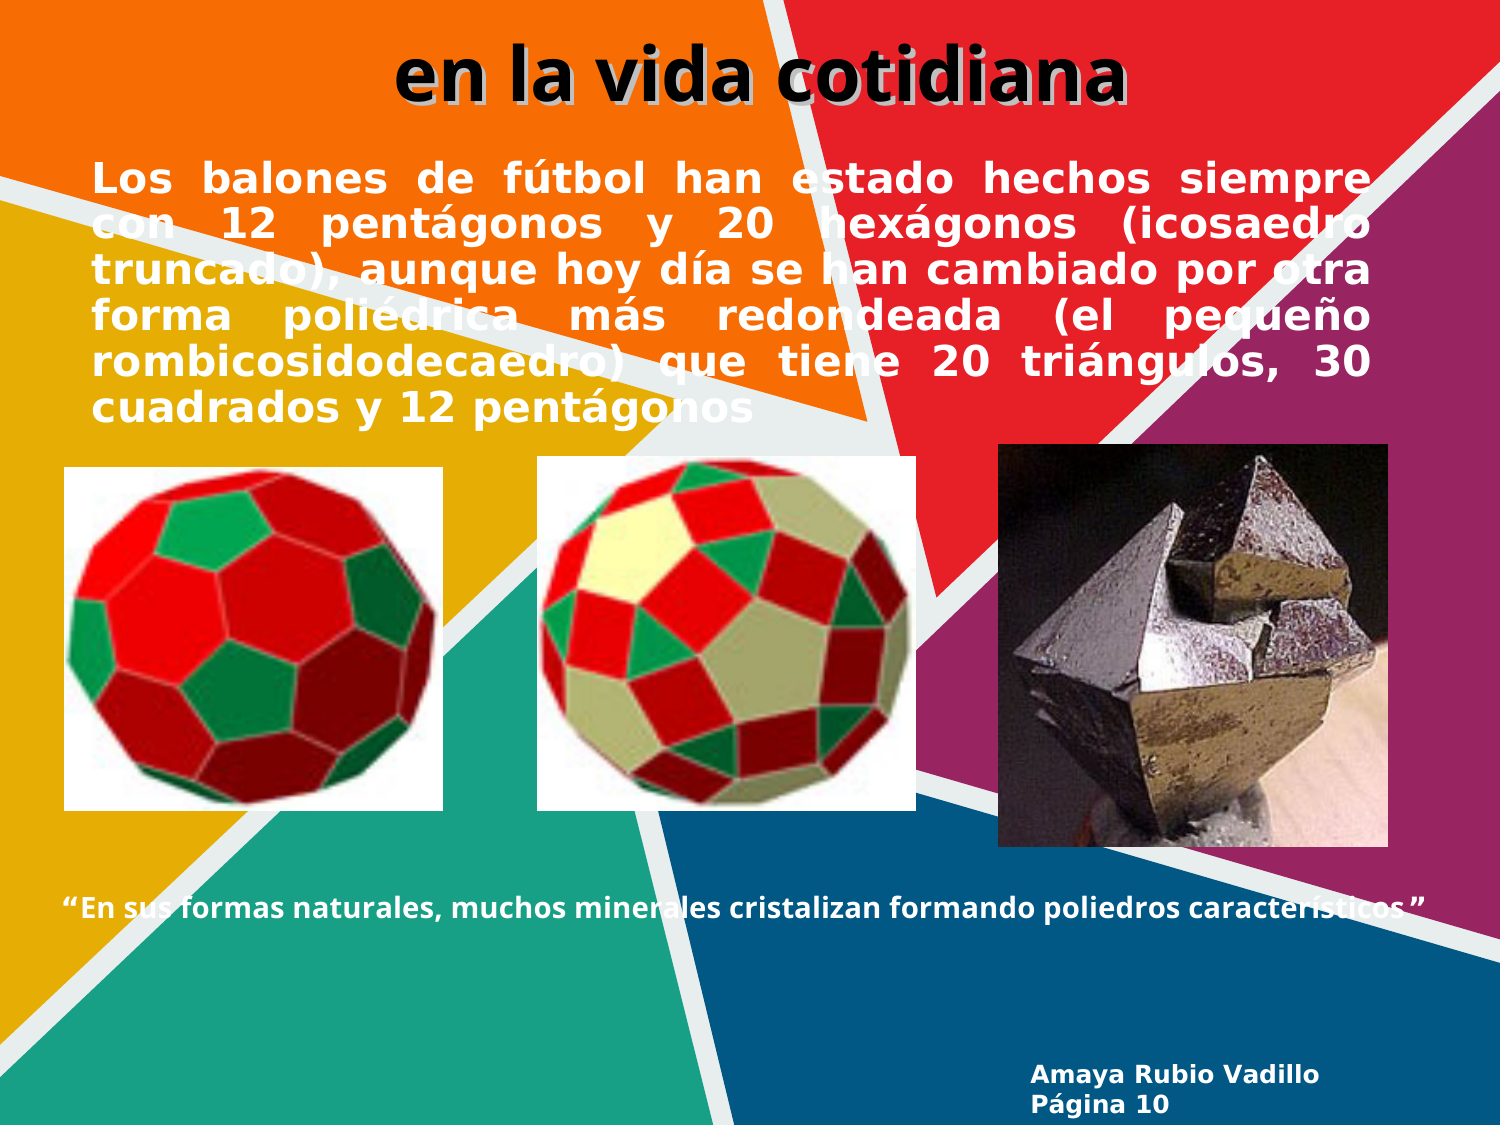

# en la vida cotidiana
Los balones de fútbol han estado hechos siempre con 12 pentágonos y 20 hexágonos (icosaedro truncado), aunque hoy día se han cambiado por otra forma poliédrica más redondeada (el pequeño rombicosidodecaedro) que tiene 20 triángulos, 30 cuadrados y 12 pentágonos
“En sus formas naturales, muchos minerales cristalizan formando poliedros característicos”
Amaya Rubio
11
Amaya Rubio Vadillo	 Página 10